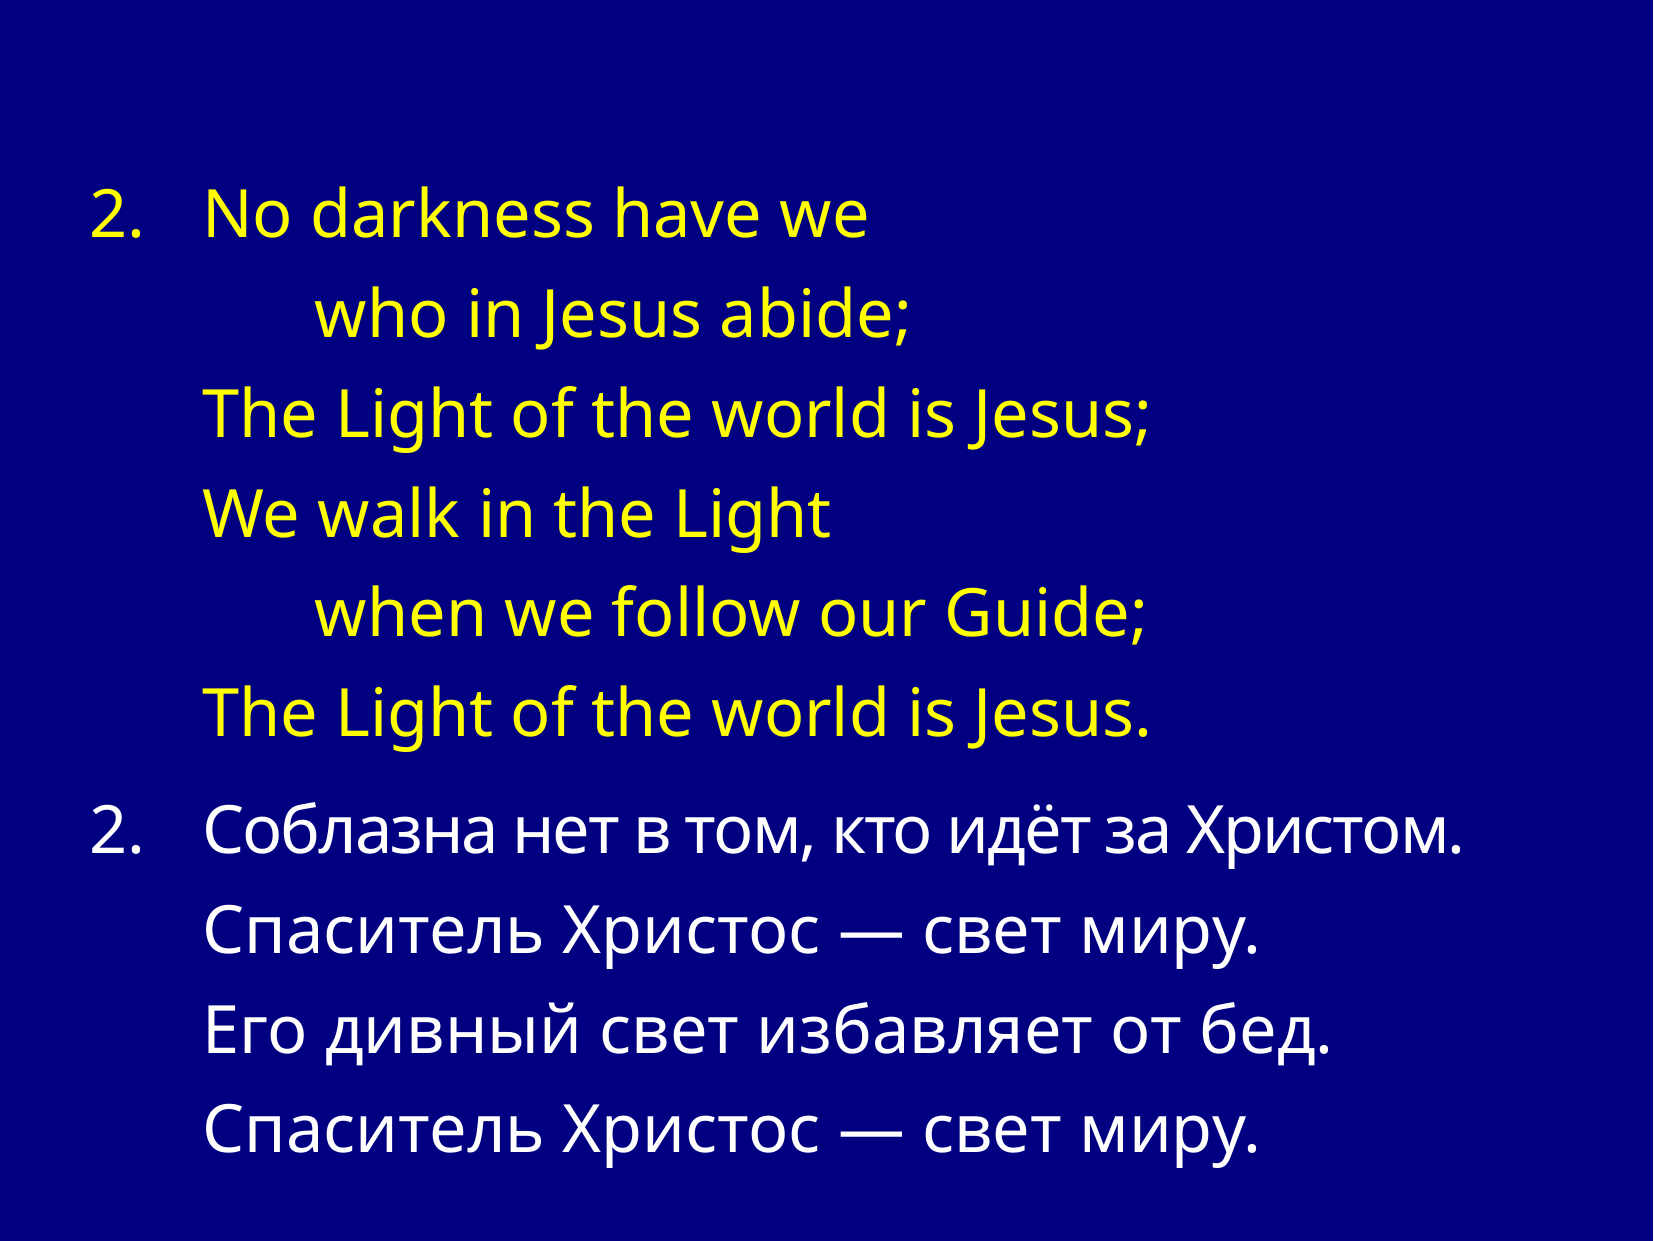

2.	No darkness have we
		who in Jesus abide;
	The Light of the world is Jesus;
	We walk in the Light
		when we follow our Guide;
	The Light of the world is Jesus.
2.	Соблазна нет в том, кто идёт за Христом.
	Спаситель Христос — свет миру.
	Его дивный свет избавляет от бед.
	Спаситель Христос — свет миру.